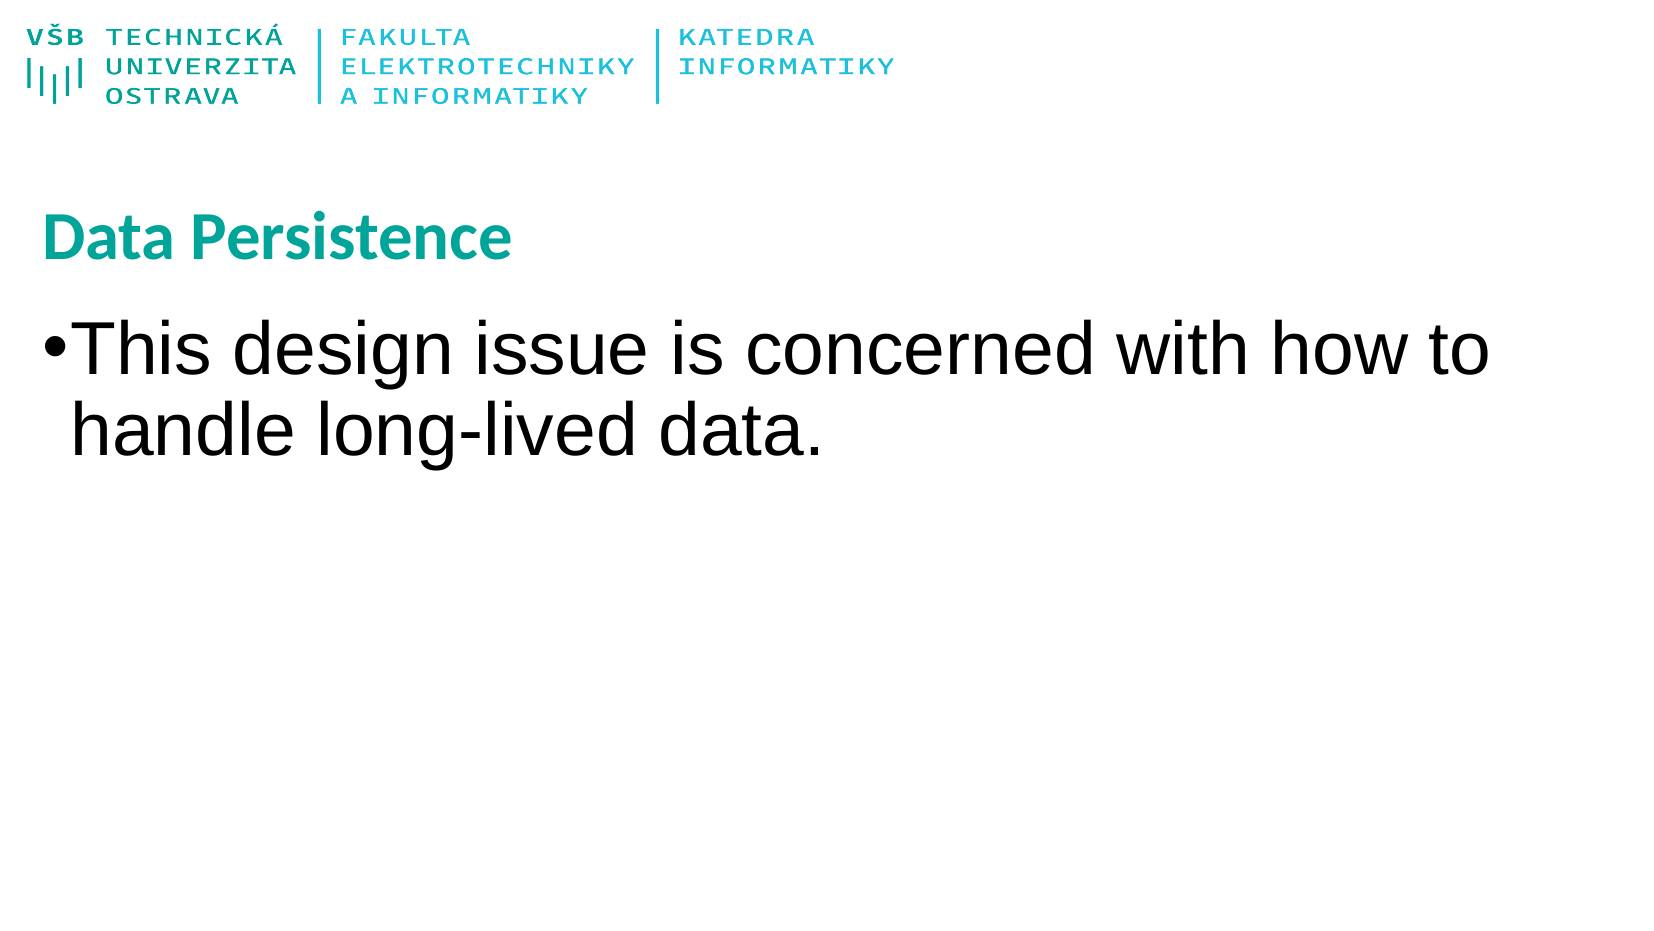

# Data Persistence
This design issue is concerned with how to handle long-lived data.